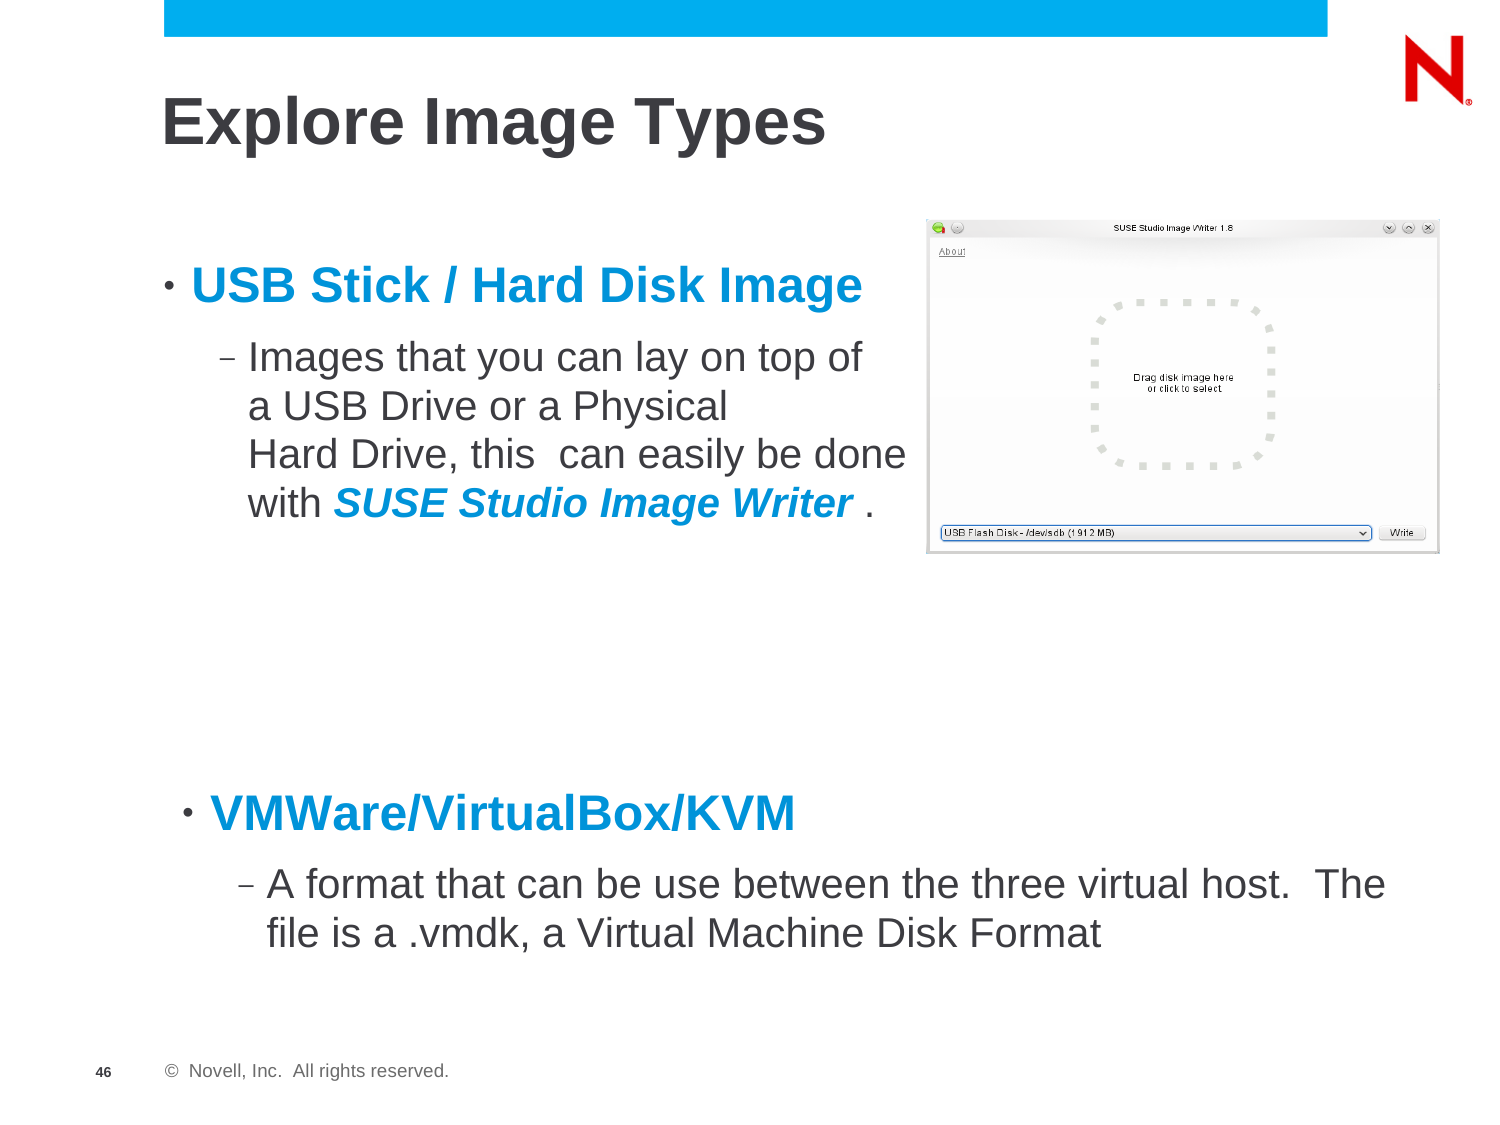

# Explore Image Types
USB Stick / Hard Disk Image
Images that you can lay on top of
a USB Drive or a Physical
Hard Drive, this can easily be done
with SUSE Studio Image Writer .
VMWare/VirtualBox/KVM
A format that can be use between the three virtual host. The file is a .vmdk, a Virtual Machine Disk Format